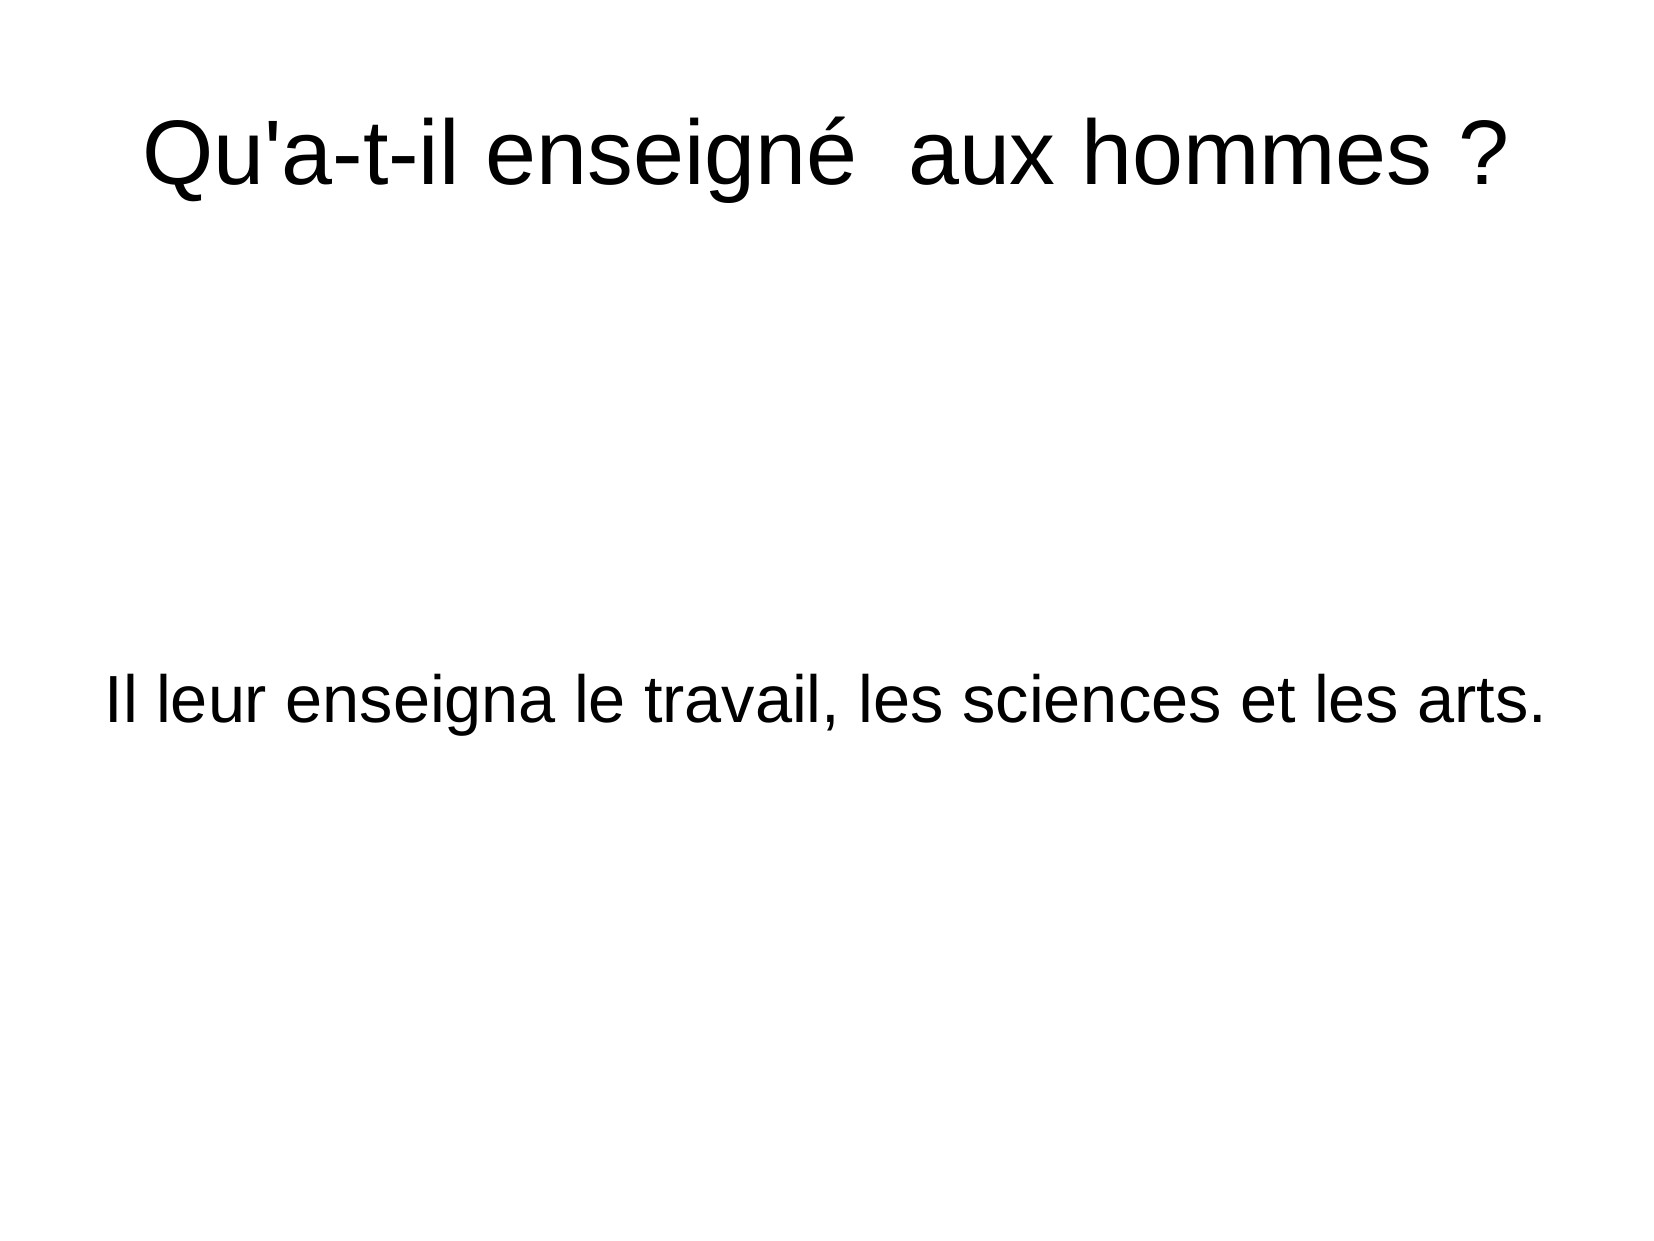

# Qu'a-t-il enseigné aux hommes ?
Il leur enseigna le travail, les sciences et les arts.